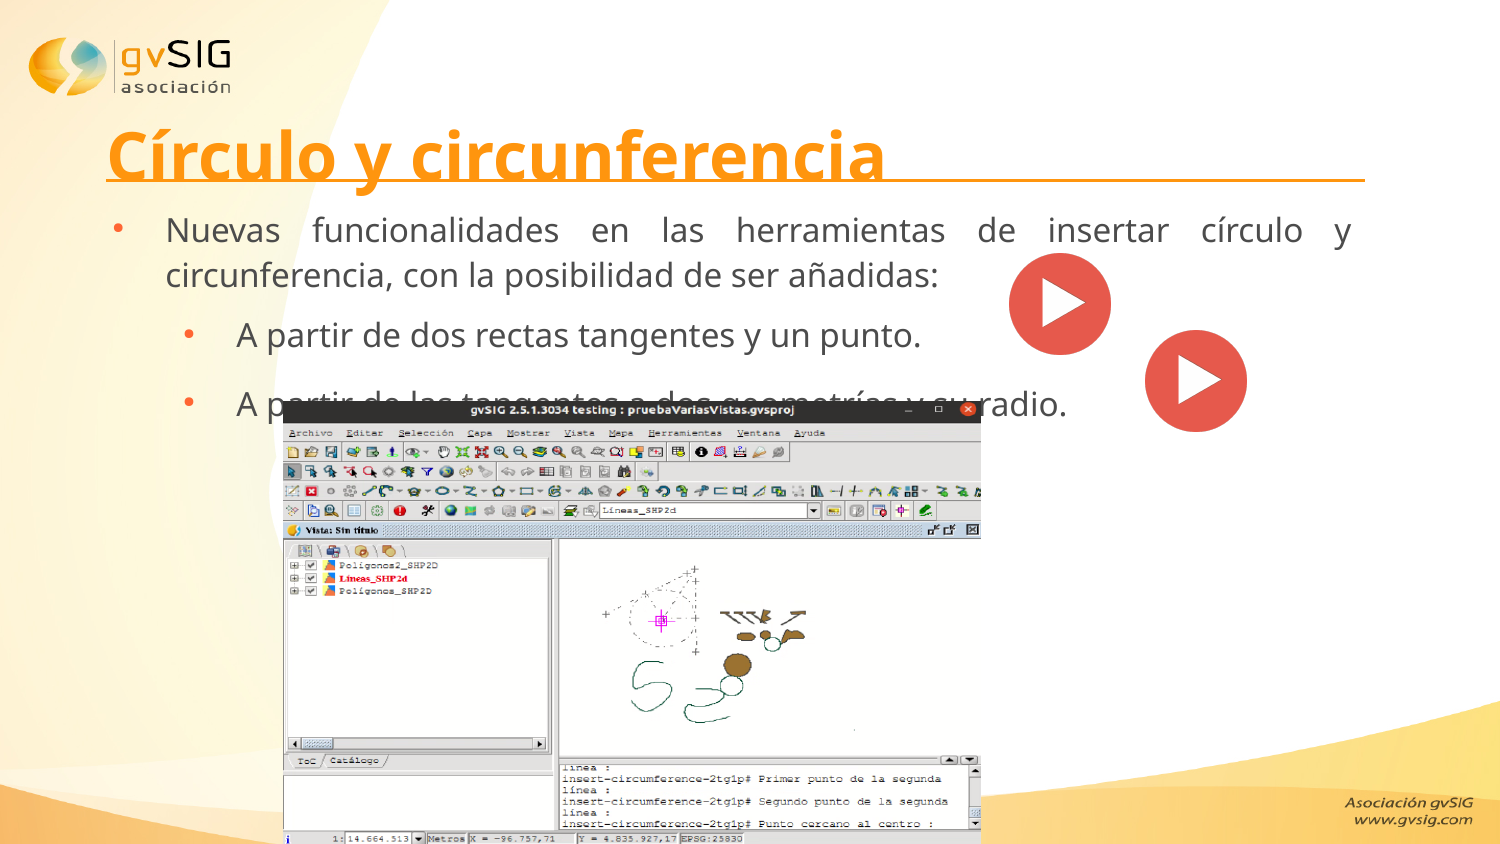

# Círculo y circunferencia
Nuevas funcionalidades en las herramientas de insertar círculo y circunferencia, con la posibilidad de ser añadidas:
A partir de dos rectas tangentes y un punto.
A partir de las tangentes a dos geometrías y su radio.